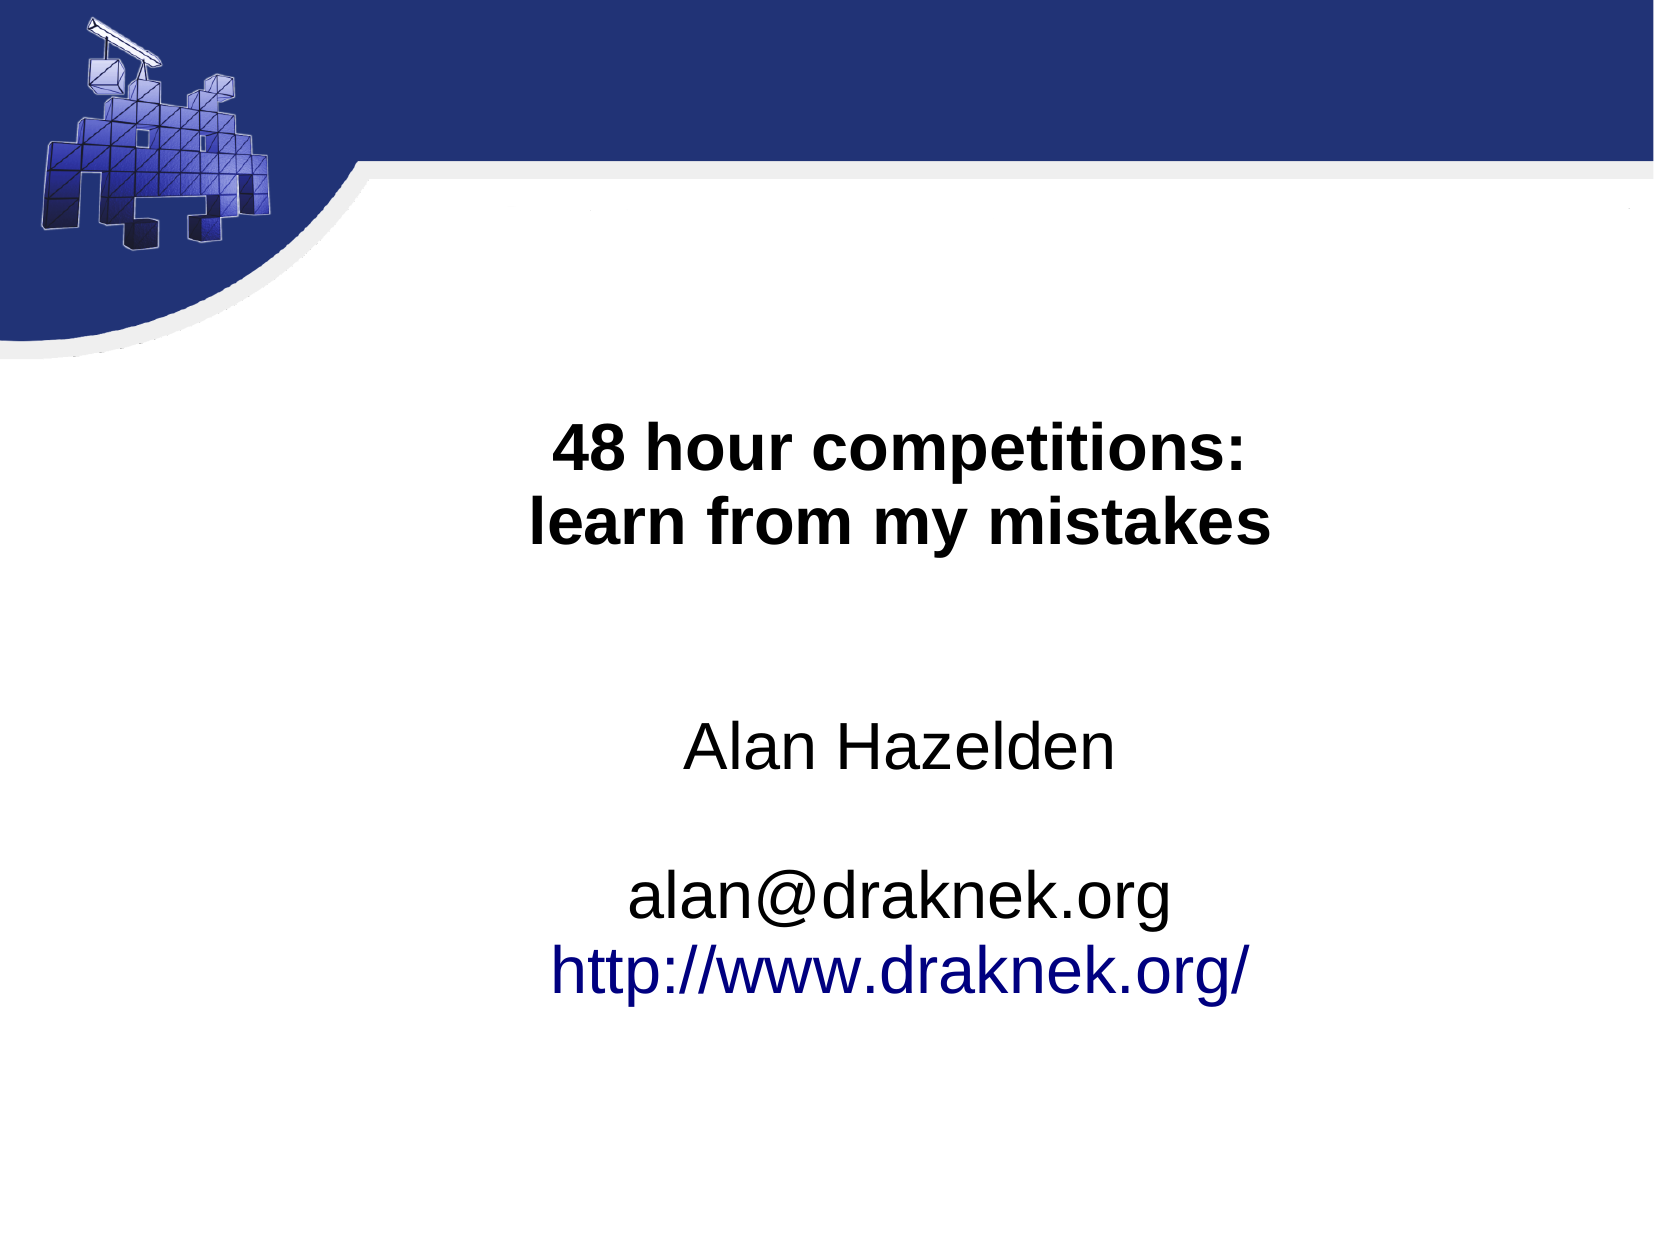

#
48 hour competitions:
learn from my mistakes
Alan Hazelden
alan@draknek.org
http://www.draknek.org/